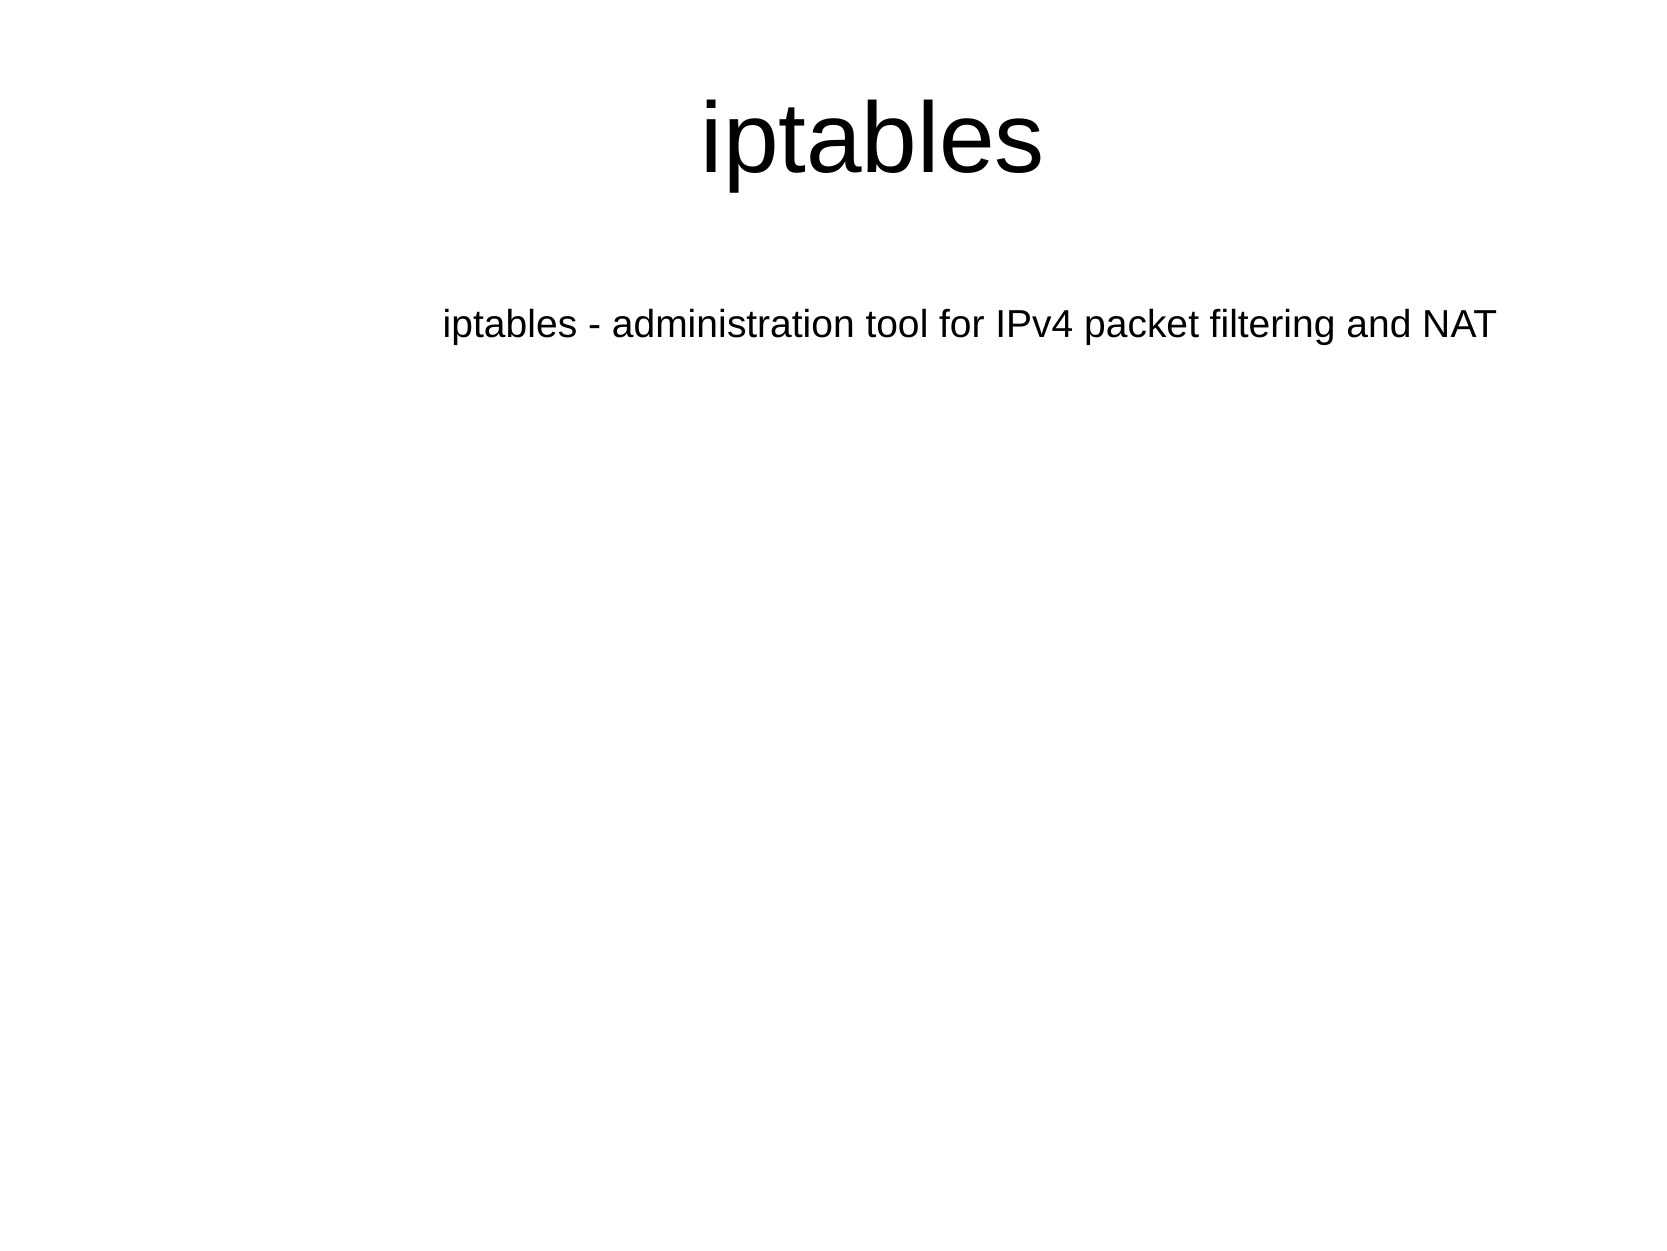

# iptables
       iptables - administration tool for IPv4 packet filtering and NAT